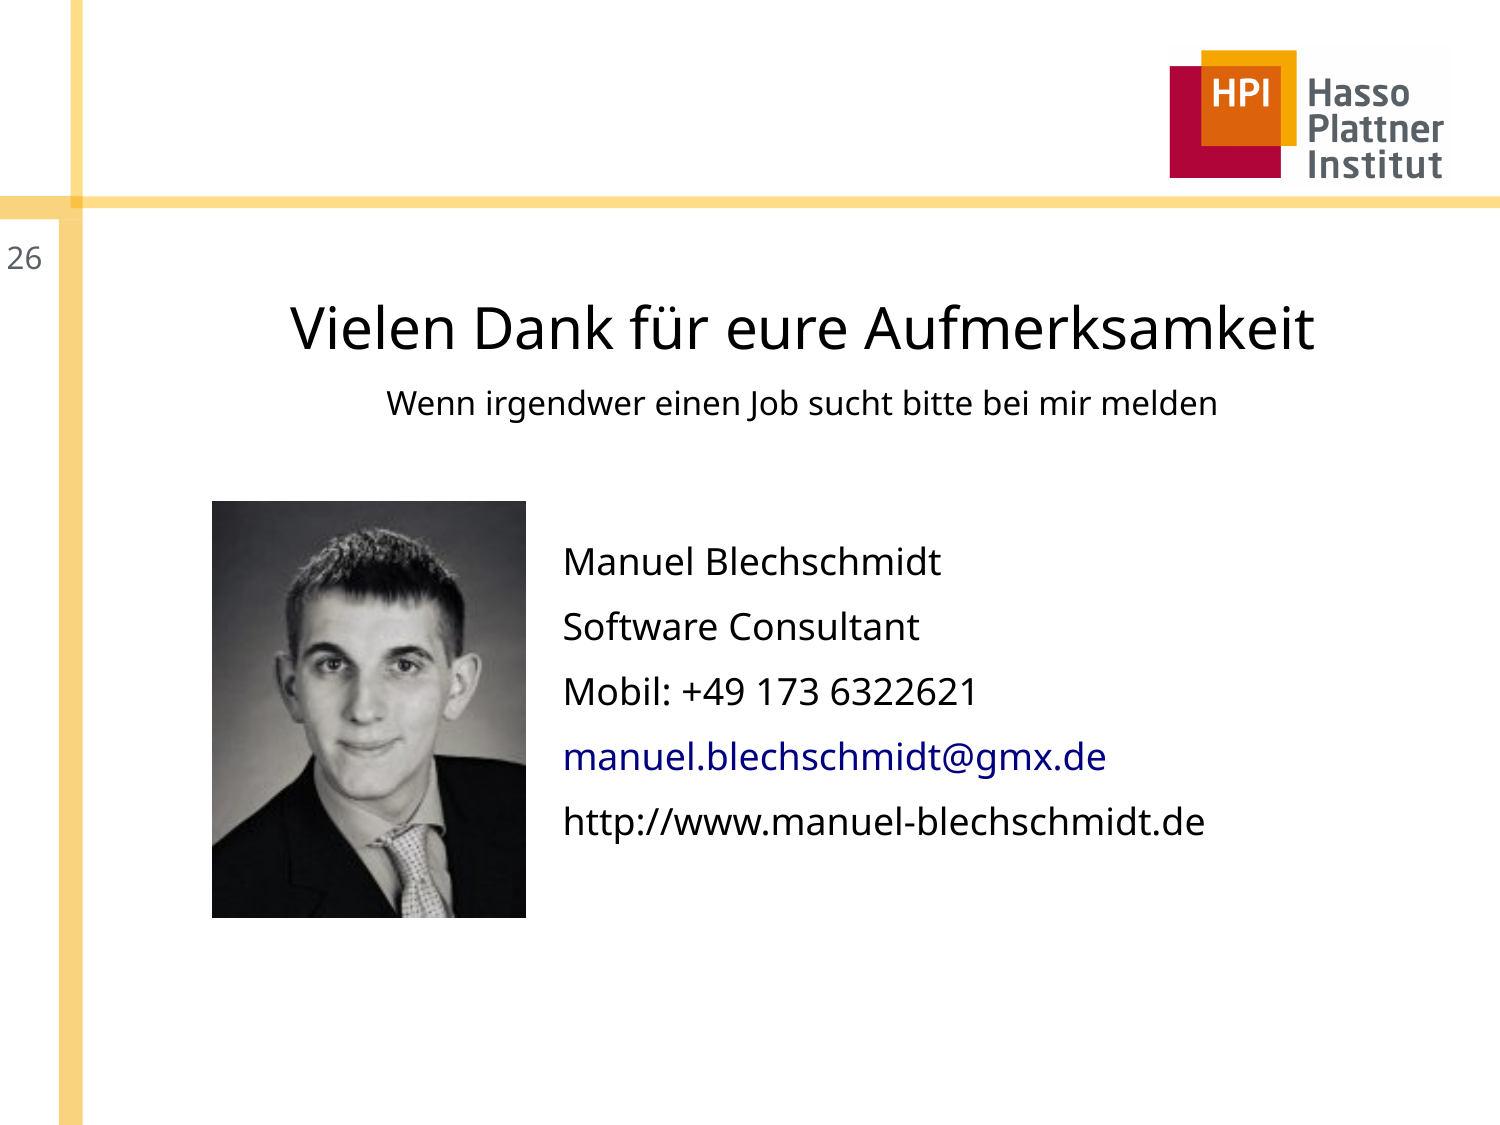

#
26
Vielen Dank für eure Aufmerksamkeit
Wenn irgendwer einen Job sucht bitte bei mir melden
Manuel Blechschmidt
Software Consultant
Mobil: +49 173 6322621
manuel.blechschmidt@gmx.de
http://www.manuel-blechschmidt.de